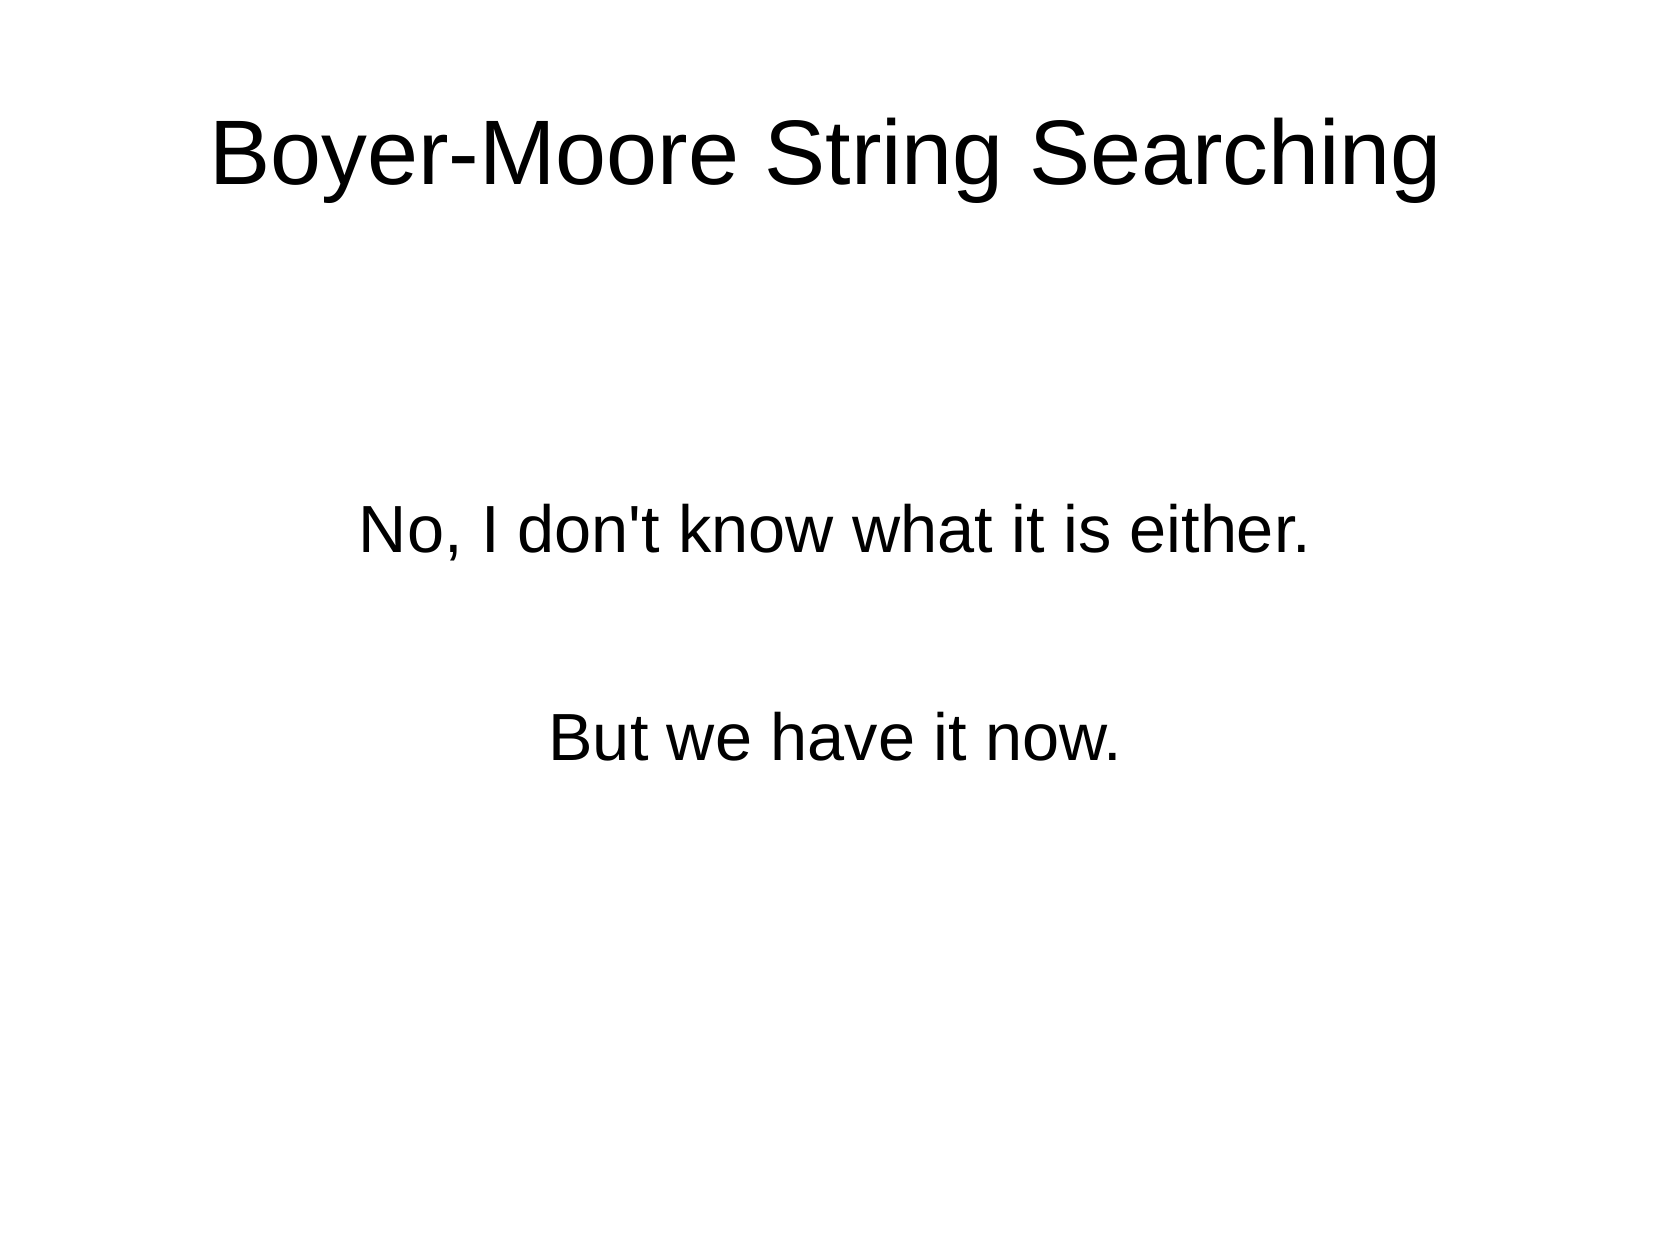

# Boyer-Moore String Searching
No, I don't know what it is either.
But we have it now.